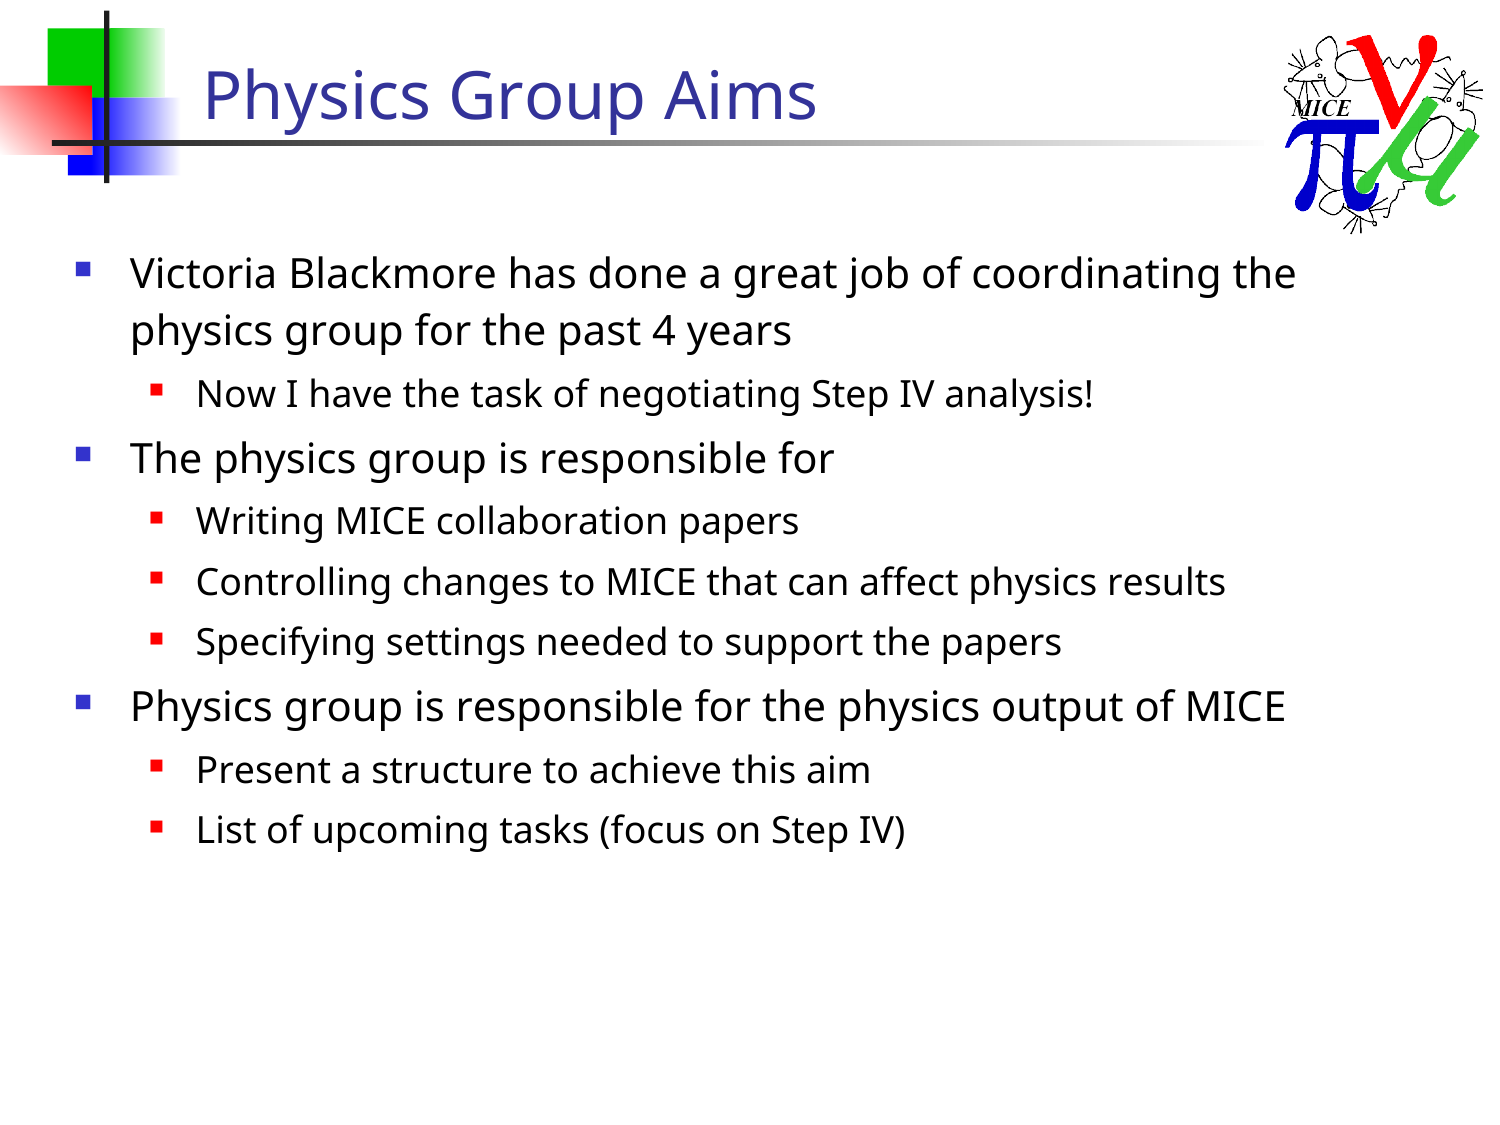

Physics Group Aims
# Victoria Blackmore has done a great job of coordinating the physics group for the past 4 years
Now I have the task of negotiating Step IV analysis!
The physics group is responsible for
Writing MICE collaboration papers
Controlling changes to MICE that can affect physics results
Specifying settings needed to support the papers
Physics group is responsible for the physics output of MICE
Present a structure to achieve this aim
List of upcoming tasks (focus on Step IV)